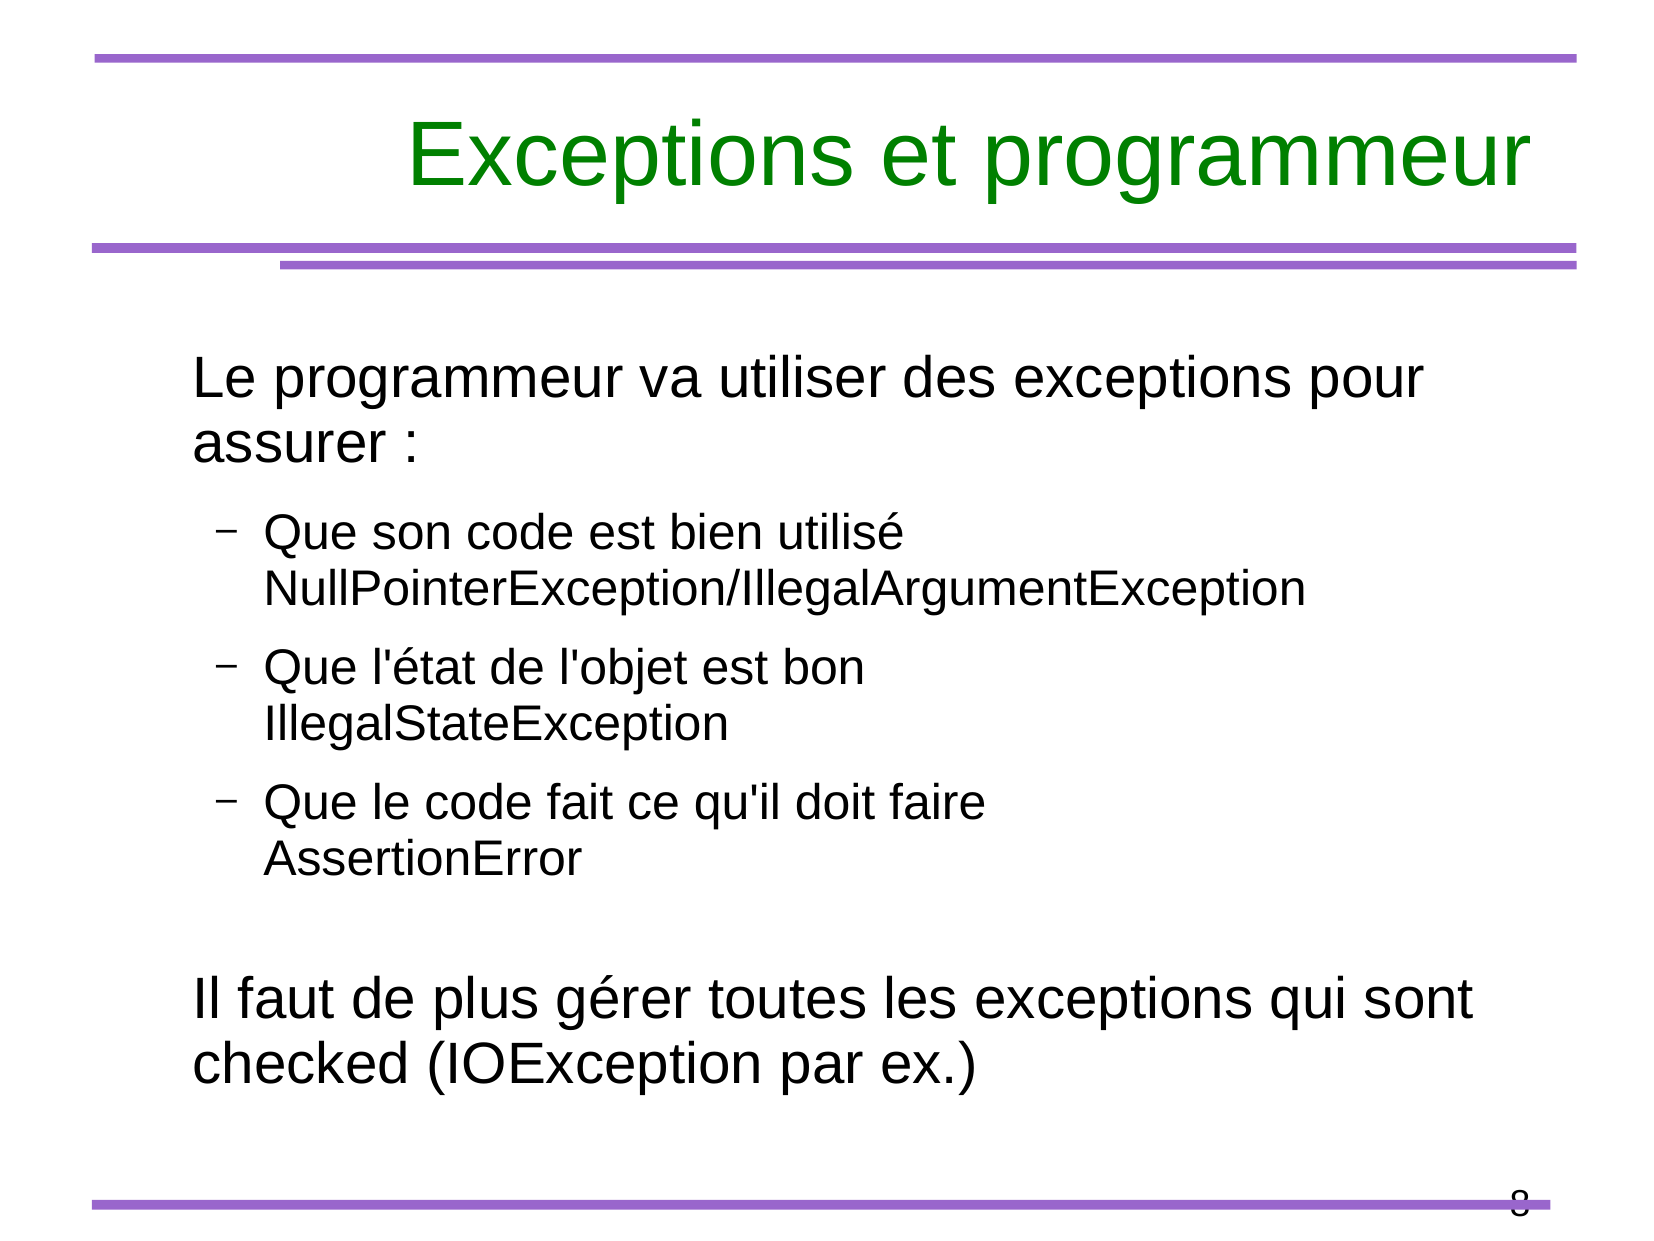

Exceptions et programmeur
# Le programmeur va utiliser des exceptions pour assurer :
Que son code est bien utilisé
NullPointerException/IllegalArgumentException
Que l'état de l'objet est bon
IllegalStateException
Que le code fait ce qu'il doit faire
AssertionError
Il faut de plus gérer toutes les exceptions qui sont checked (IOException par ex.)